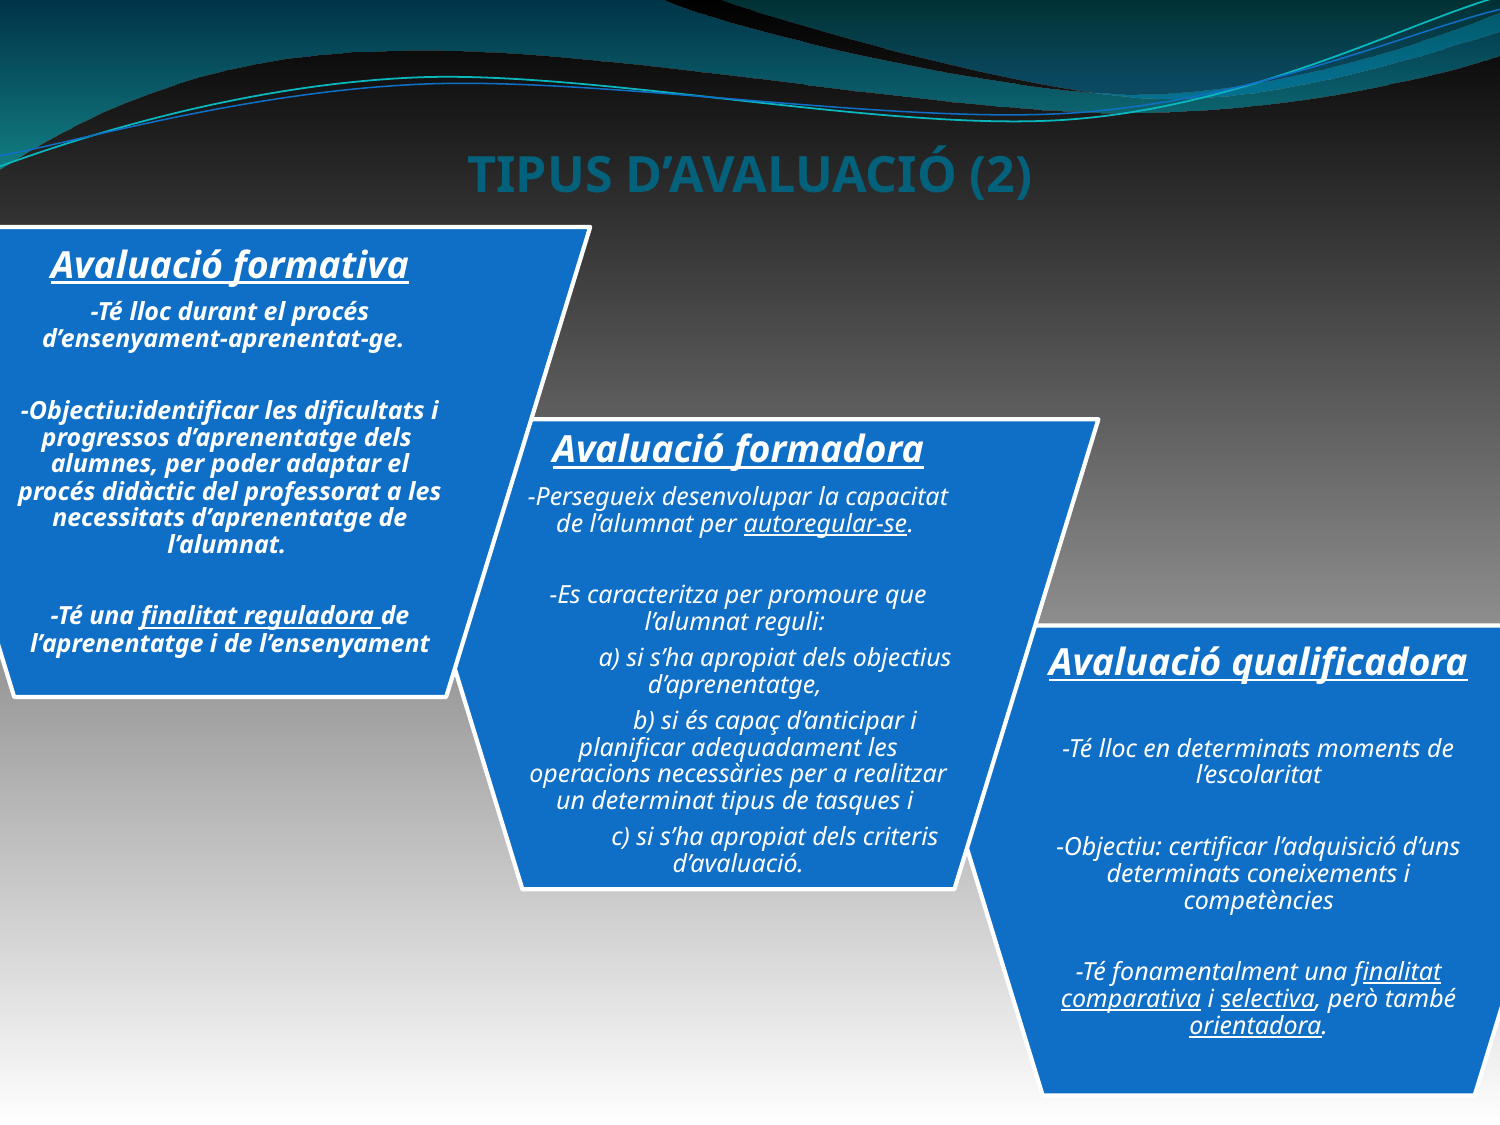

# TIPUS D’AVALUACIÓ (2)
Avaluació formativa
-Té lloc durant el procés d’ensenyament-aprenentat-ge.
-Objectiu:identificar les dificultats i progressos d’aprenentatge dels alumnes, per poder adaptar el procés didàctic del professorat a les necessitats d’aprenentatge de l’alumnat.
-Té una finalitat reguladora de l’aprenentatge i de l’ensenyament
Avaluació formadora
-Persegueix desenvolupar la capacitat de l’alumnat per autoregular-se.
-Es caracteritza per promoure que l’alumnat reguli:
	a) si s’ha apropiat dels objectius d’aprenentatge,
	b) si és capaç d’anticipar i planificar adequadament les operacions necessàries per a realitzar un determinat tipus de tasques i
	c) si s’ha apropiat dels criteris d’avaluació.
Avaluació qualificadora
-Té lloc en determinats moments de l’escolaritat
-Objectiu: certificar l’adquisició d’uns determinats coneixements i competències
-Té fonamentalment una finalitat comparativa i selectiva, però també orientadora.